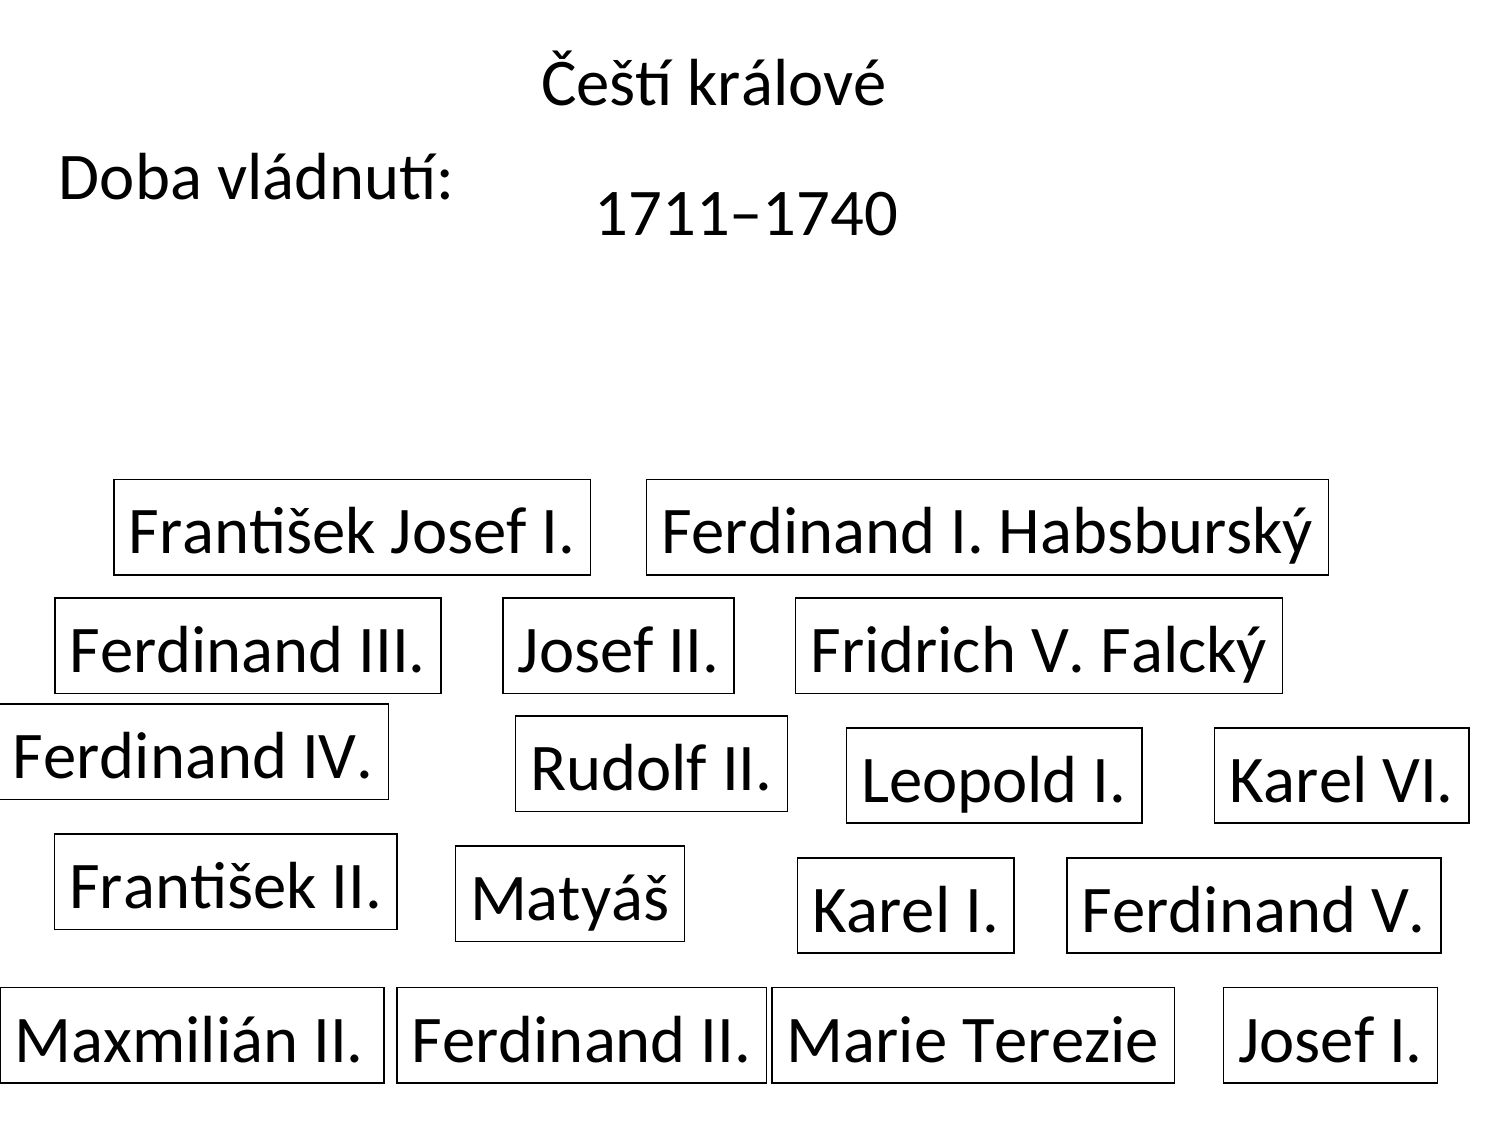

Čeští králové
Doba vládnutí:
 1711–1740
František Josef I.
Ferdinand I. Habsburský
Ferdinand III.
Josef II.
Fridrich V. Falcký
Ferdinand IV.
Rudolf II.
Leopold I.
Karel VI.
František II.
Matyáš
Karel I.
Ferdinand V.
Maxmilián II.
Ferdinand II.
Marie Terezie
Josef I.